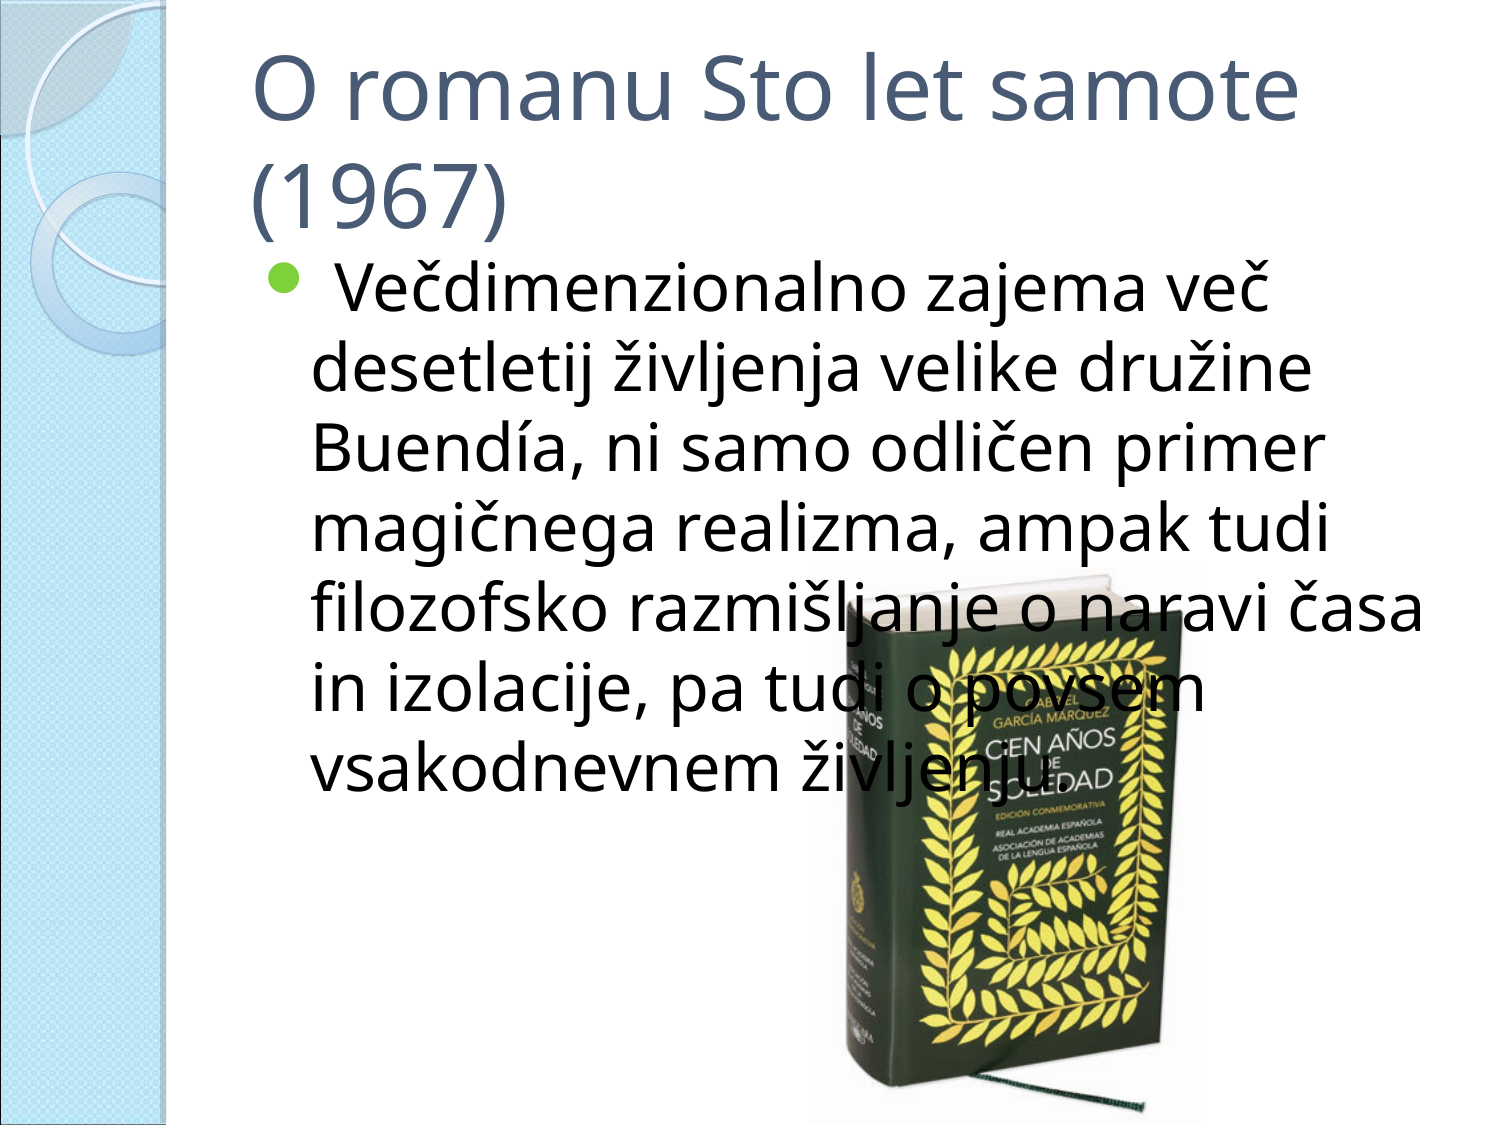

# O romanu Sto let samote (1967)
 Večdimenzionalno zajema več desetletij življenja velike družine Buendía, ni samo odličen primer magičnega realizma, ampak tudi filozofsko razmišljanje o naravi časa in izolacije, pa tudi o povsem vsakodnevnem življenju.